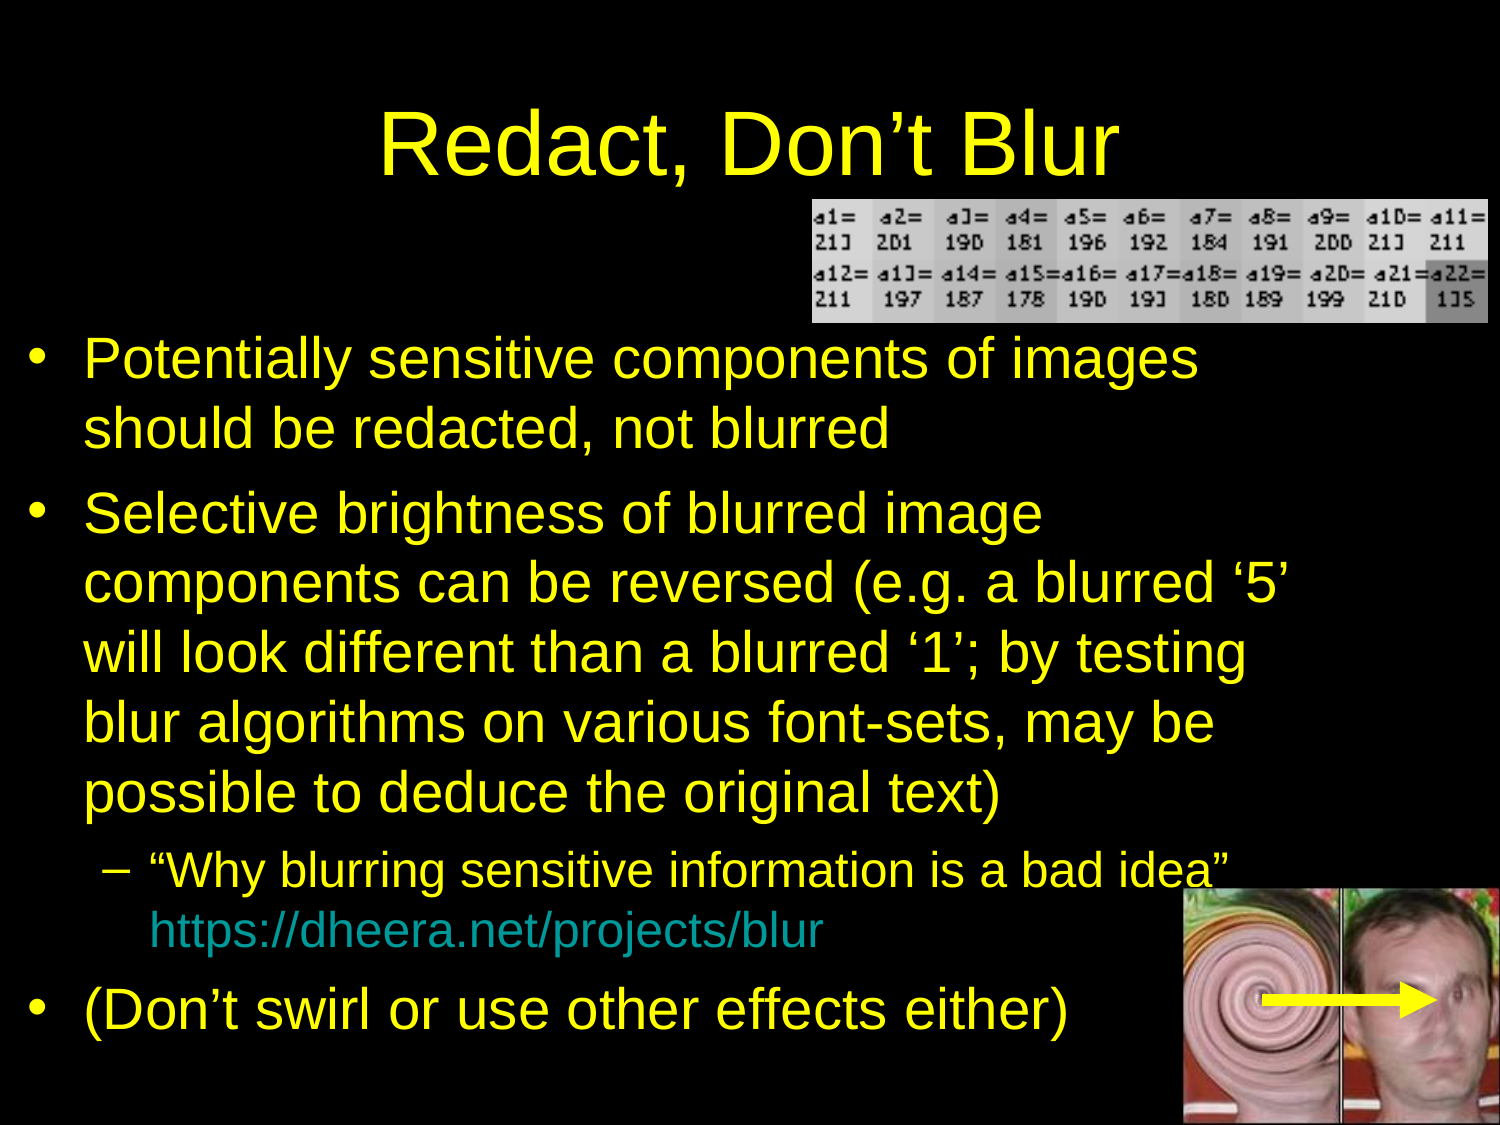

# Redact, Don’t Blur
Potentially sensitive components of images should be redacted, not blurred
Selective brightness of blurred image components can be reversed (e.g. a blurred ‘5’ will look different than a blurred ‘1’; by testing blur algorithms on various font-sets, may be possible to deduce the original text)
“Why blurring sensitive information is a bad idea” https://dheera.net/projects/blur
(Don’t swirl or use other effects either)